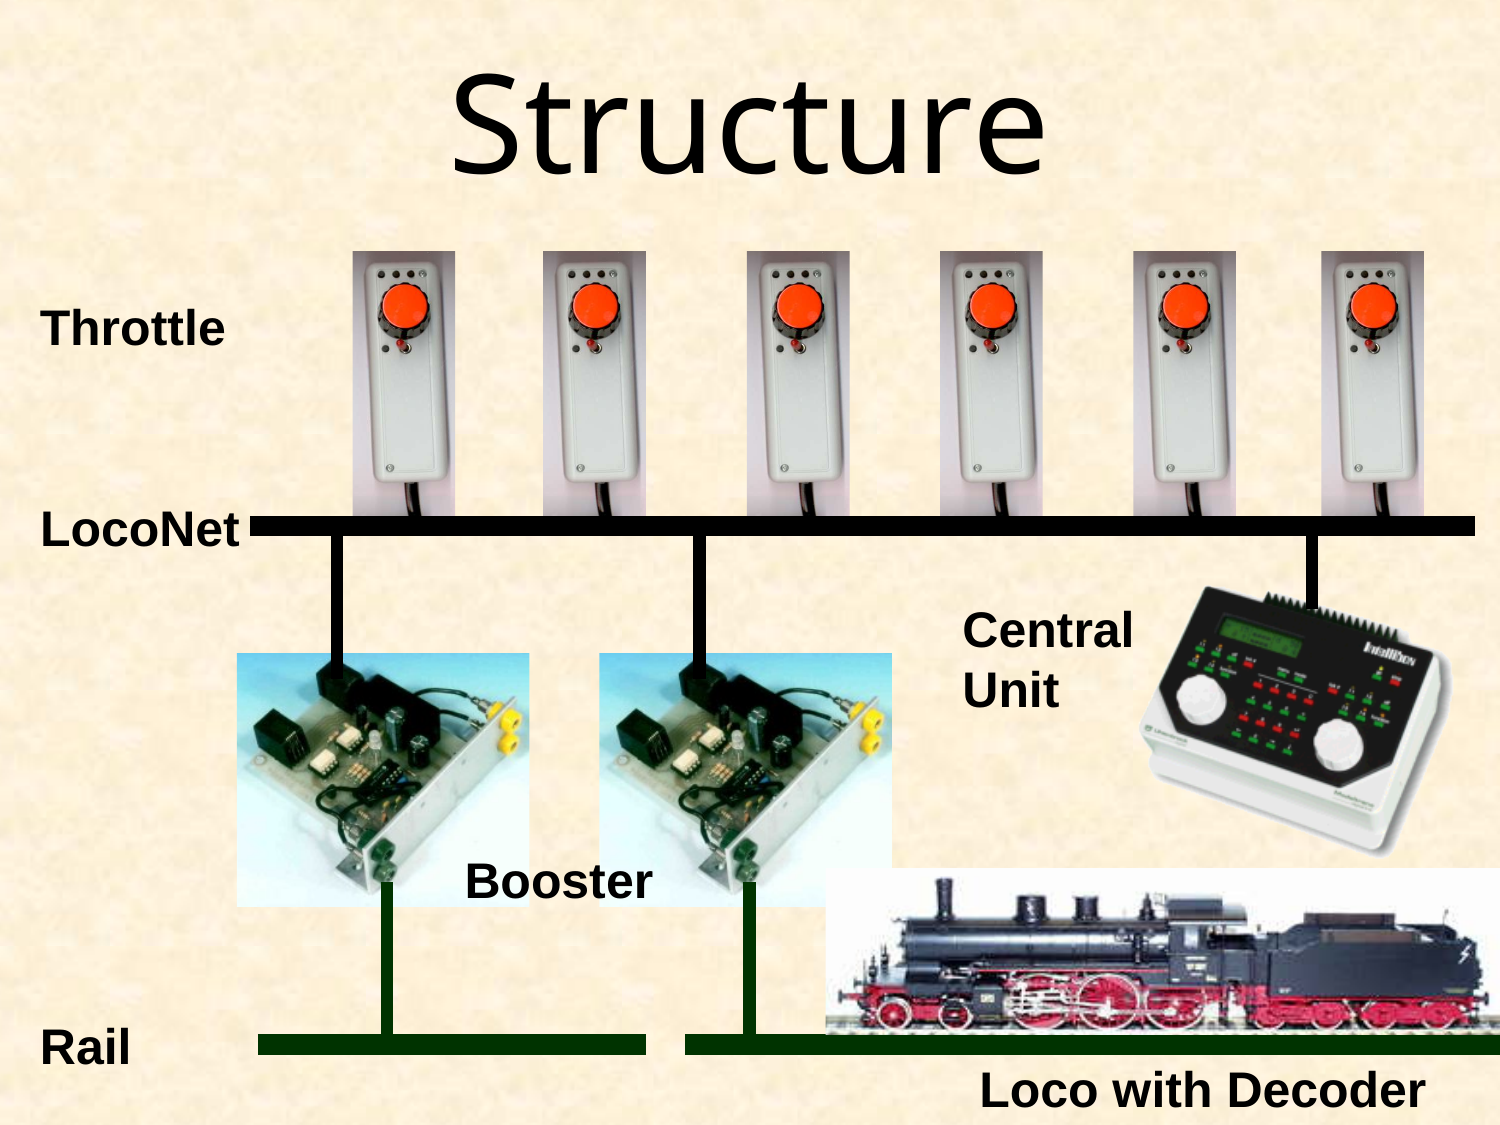

Structure
Throttle
LocoNet
Central
Unit
Booster
Rail
Loco with Decoder